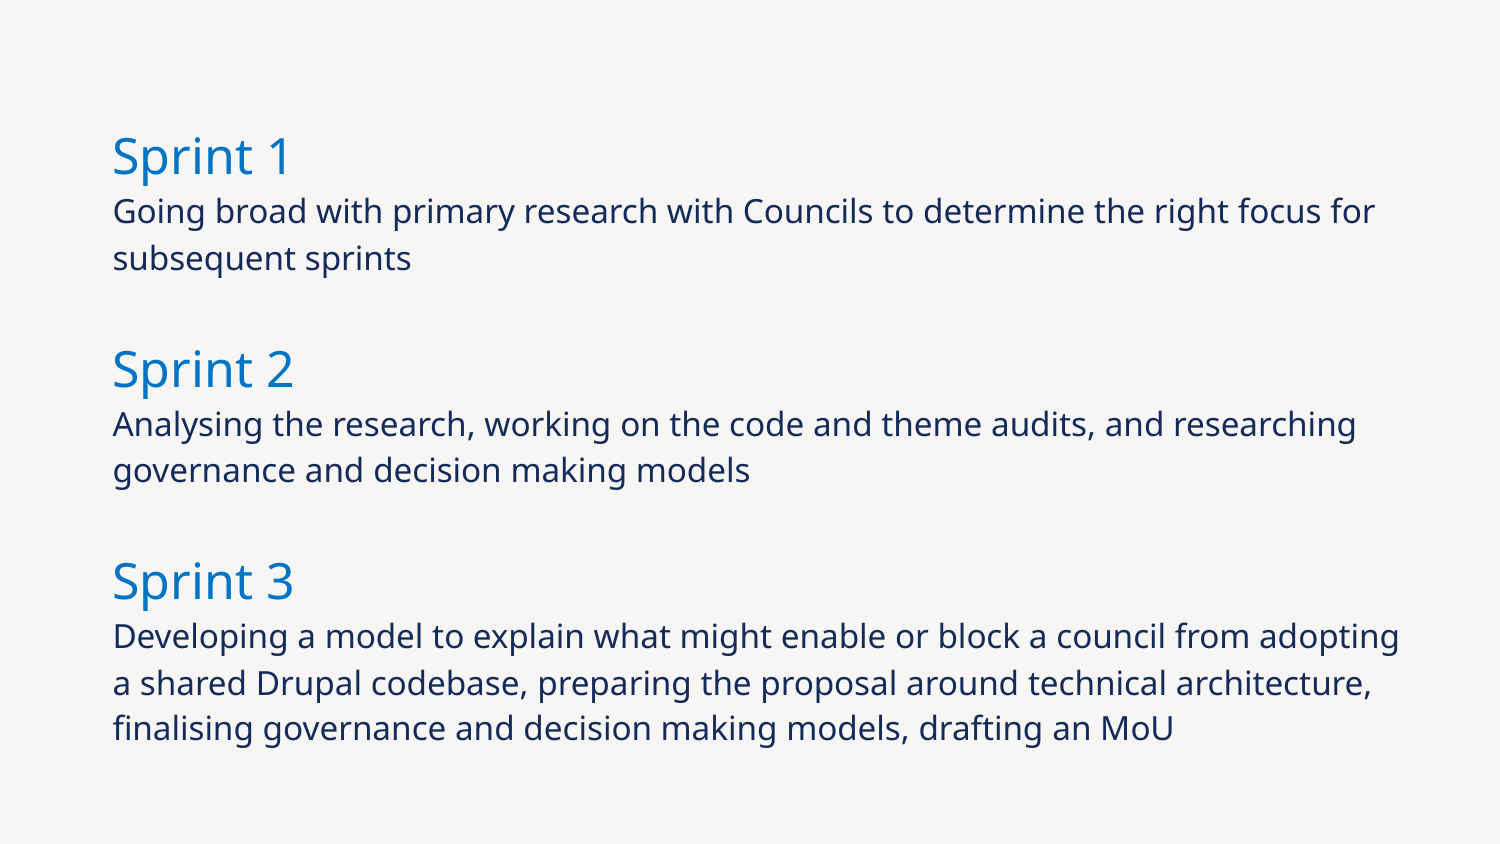

Sprint 1
Going broad with primary research with Councils to determine the right focus for subsequent sprints
Sprint 2
Analysing the research, working on the code and theme audits, and researching governance and decision making models
Sprint 3
Developing a model to explain what might enable or block a council from adopting a shared Drupal codebase, preparing the proposal around technical architecture, finalising governance and decision making models, drafting an MoU